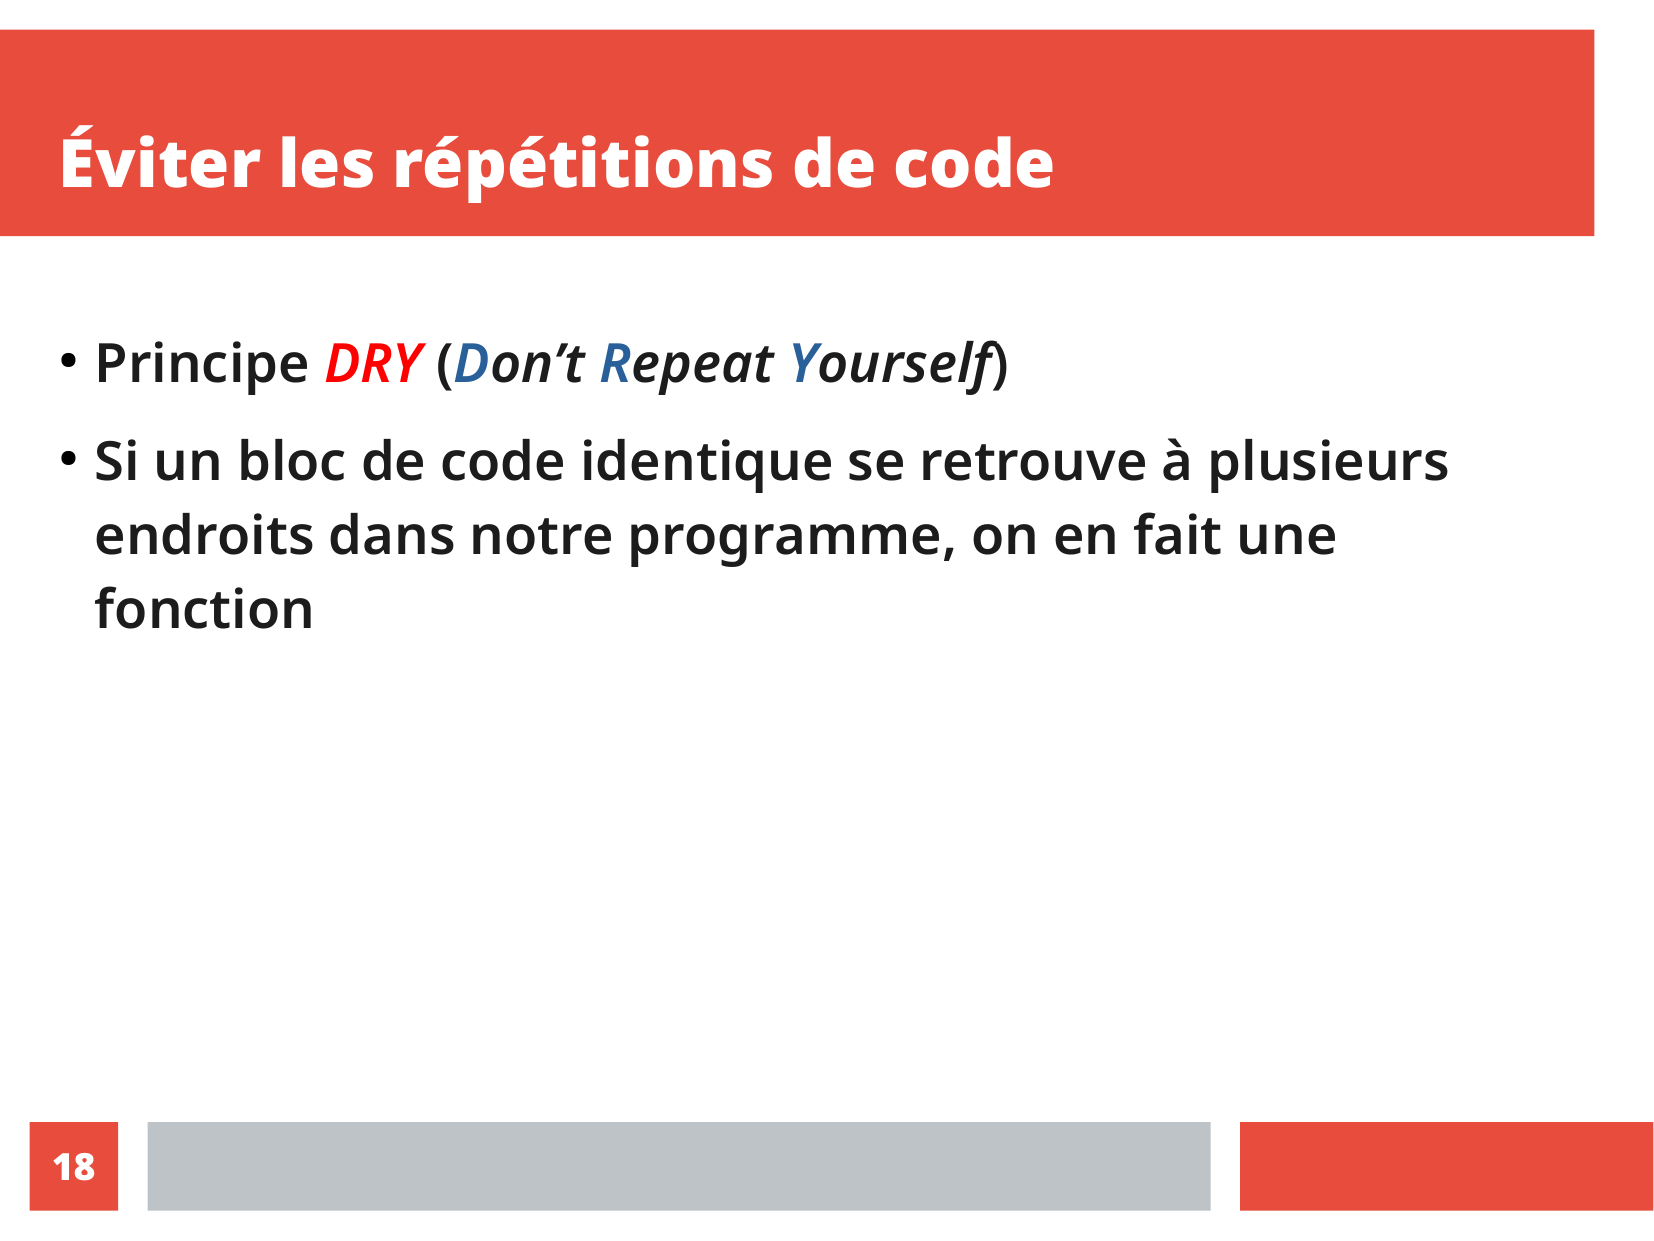

# Éviter les répétitions de code
Principe DRY (Don’t Repeat Yourself)
Si un bloc de code identique se retrouve à plusieurs endroits dans notre programme, on en fait une fonction
18